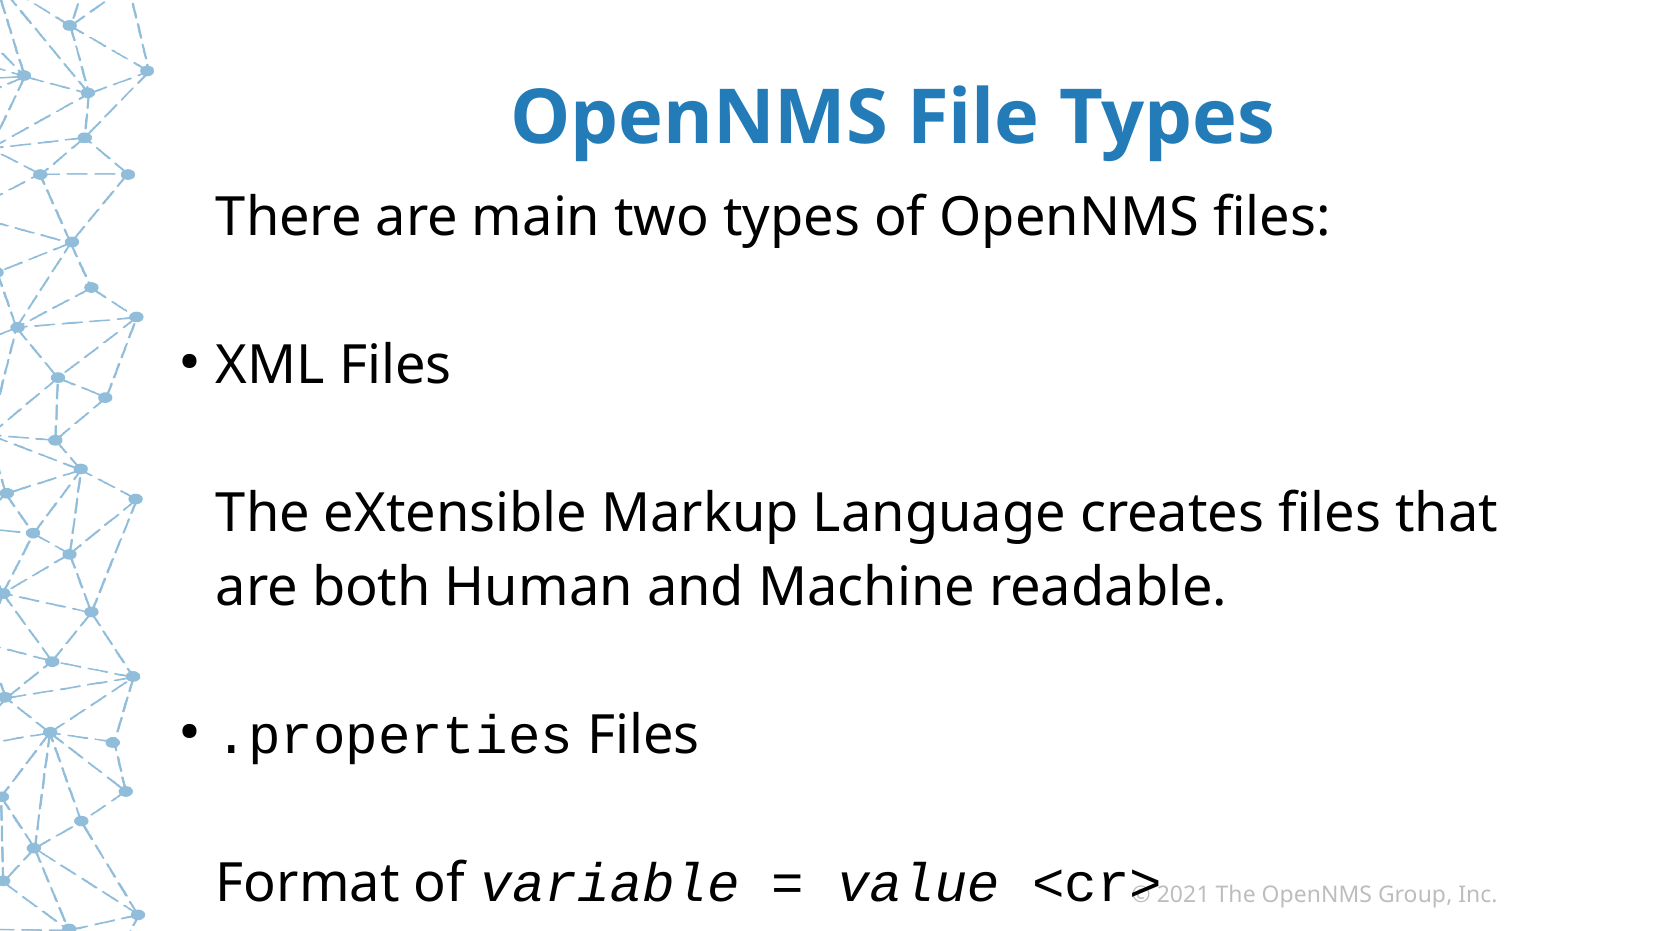

# OpenNMS File Types
There are main two types of OpenNMS files:
XML Files
The eXtensible Markup Language creates files that are both Human and Machine readable.
.properties Files
Format of variable = value <cr>